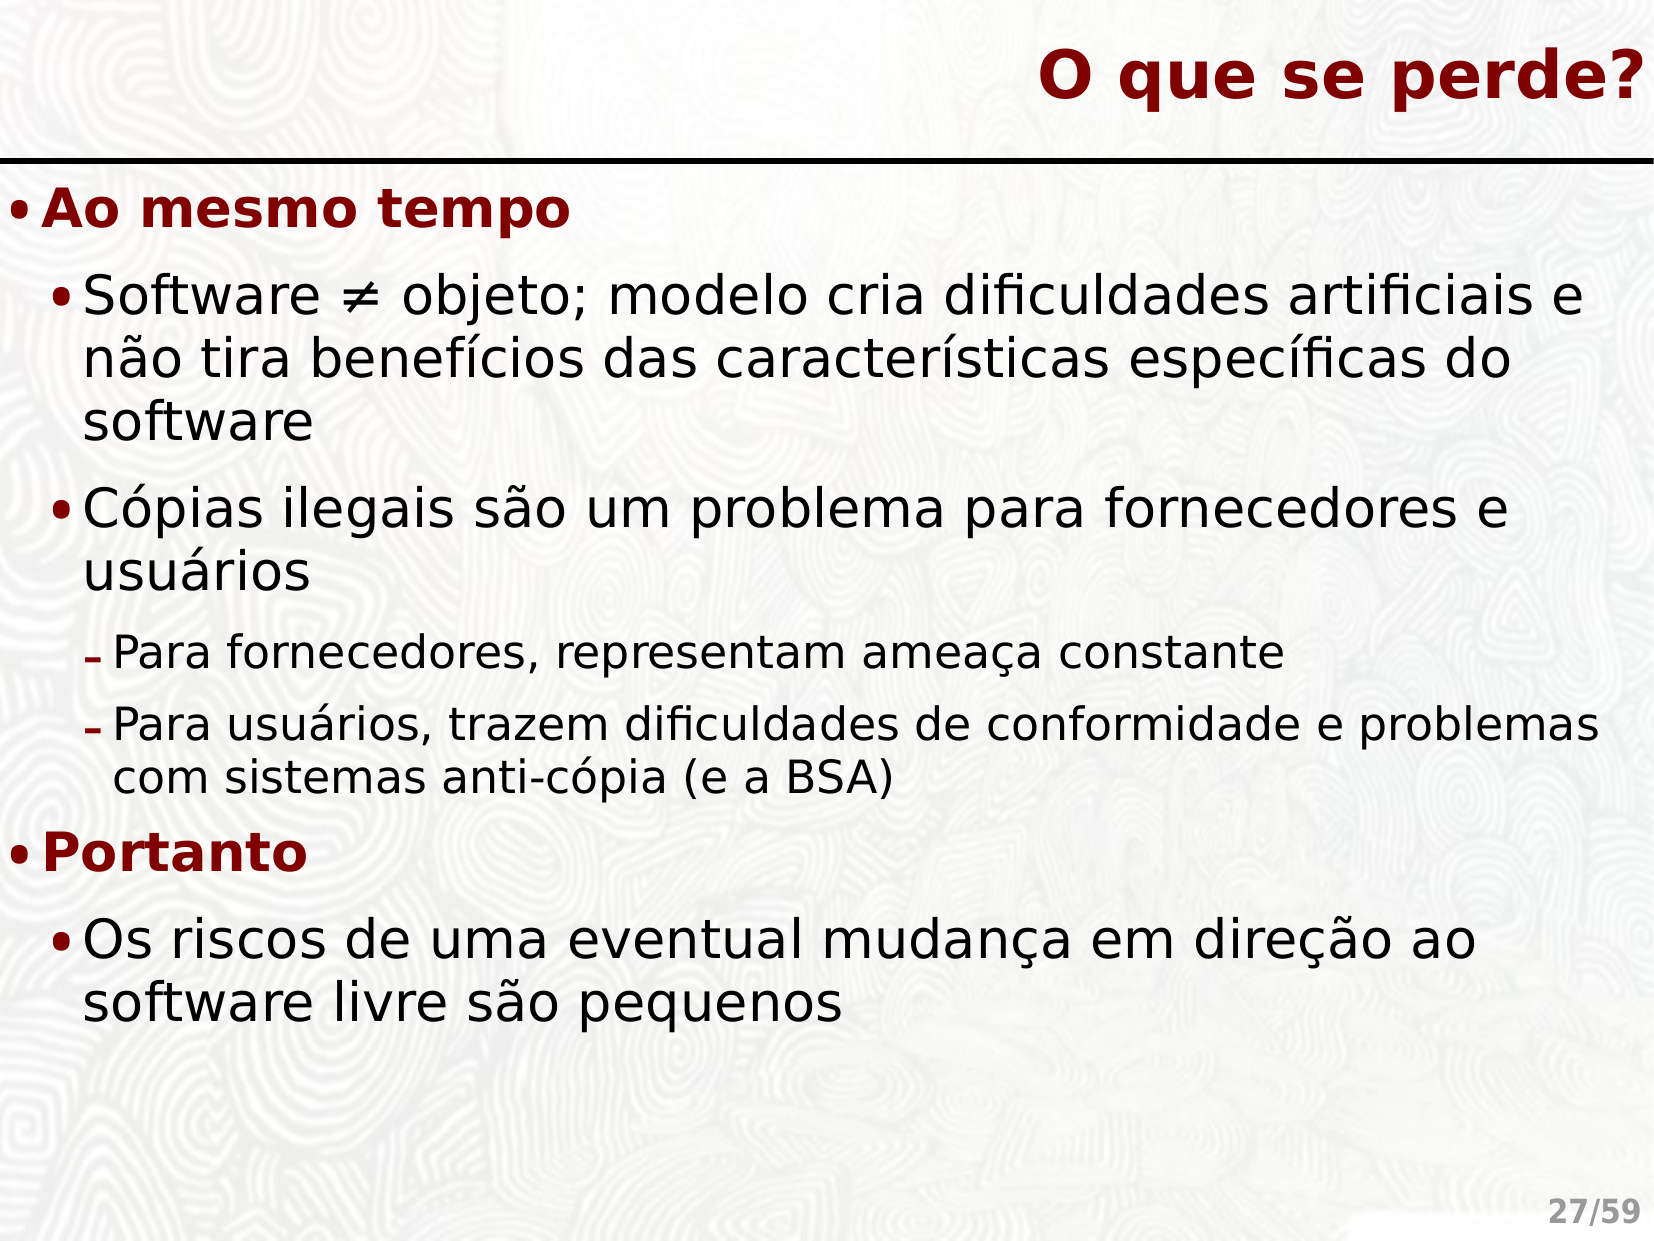

# O que se perde?
Ao mesmo tempo
Software ≠ objeto; modelo cria dificuldades artificiais e não tira benefícios das características específicas do software
Cópias ilegais são um problema para fornecedores e usuários
Para fornecedores, representam ameaça constante
Para usuários, trazem dificuldades de conformidade e problemas com sistemas anti-cópia (e a BSA)
Portanto
Os riscos de uma eventual mudança em direção ao software livre são pequenos
27